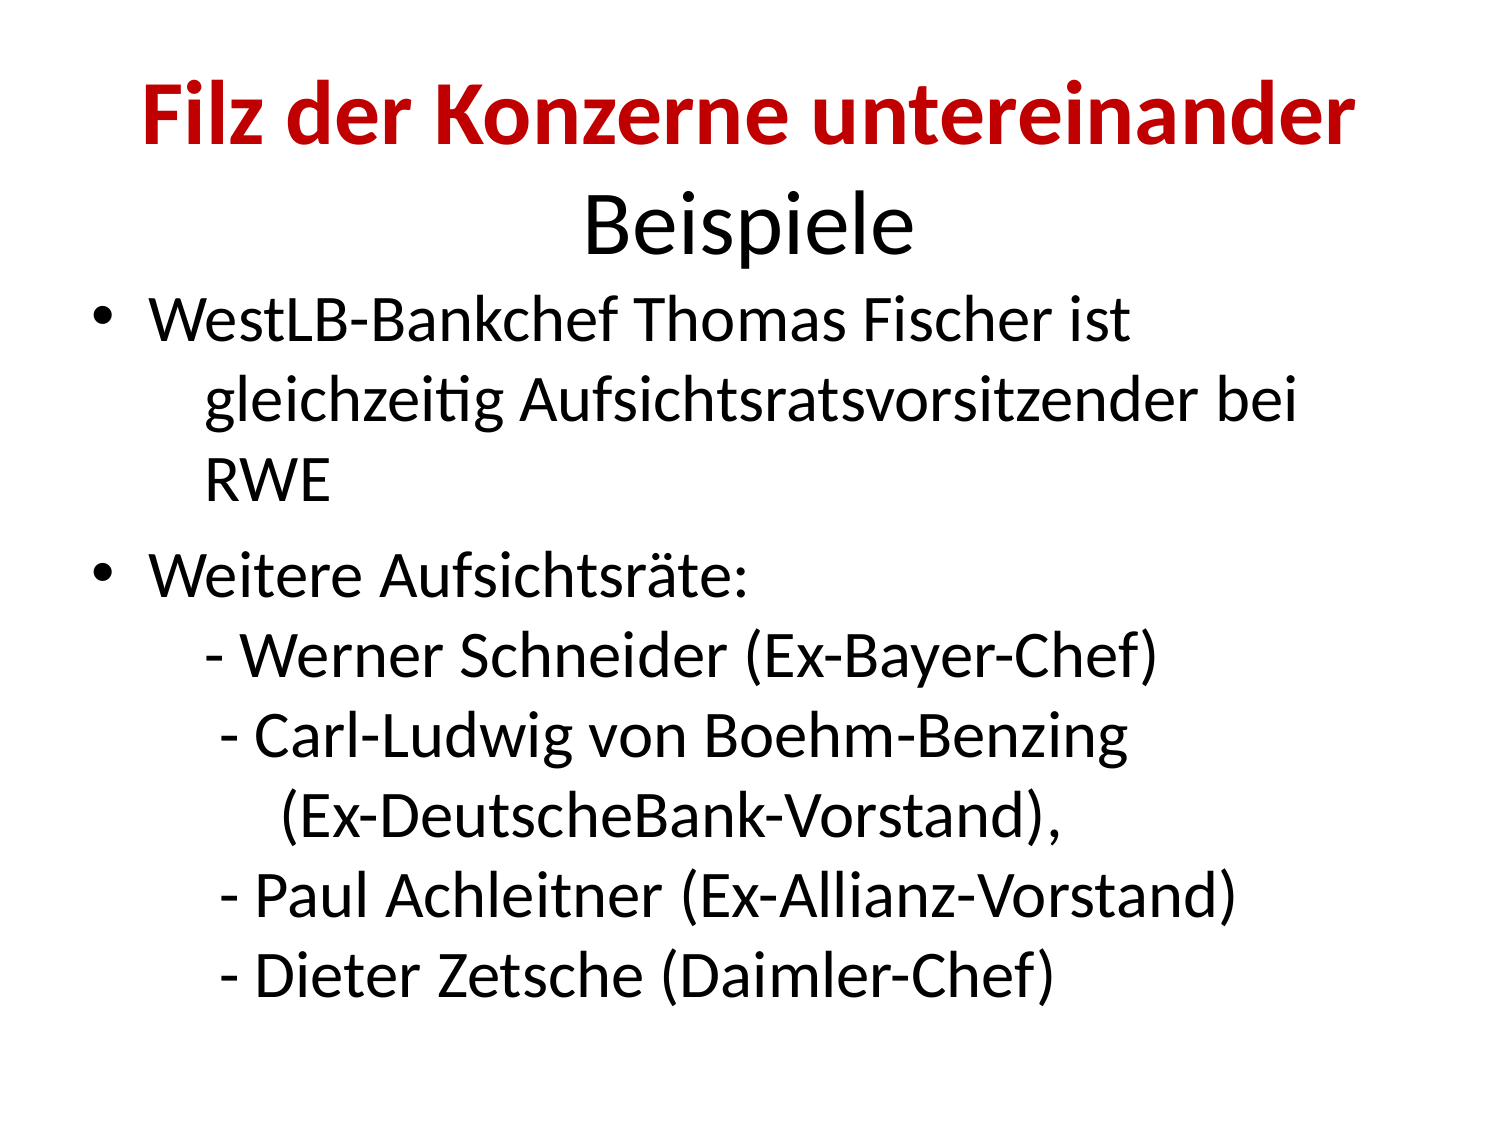

# Filz der Konzerne untereinander Beispiele
WestLB-Bankchef Thomas Fischer ist gleichzeitig Aufsichtsratsvorsitzender bei RWE
Weitere Aufsichtsräte:
- Werner Schneider (Ex-Bayer-Chef)
 - Carl-Ludwig von Boehm-Benzing
 (Ex-DeutscheBank-Vorstand),
 - Paul Achleitner (Ex-Allianz-Vorstand)
 - Dieter Zetsche (Daimler-Chef)